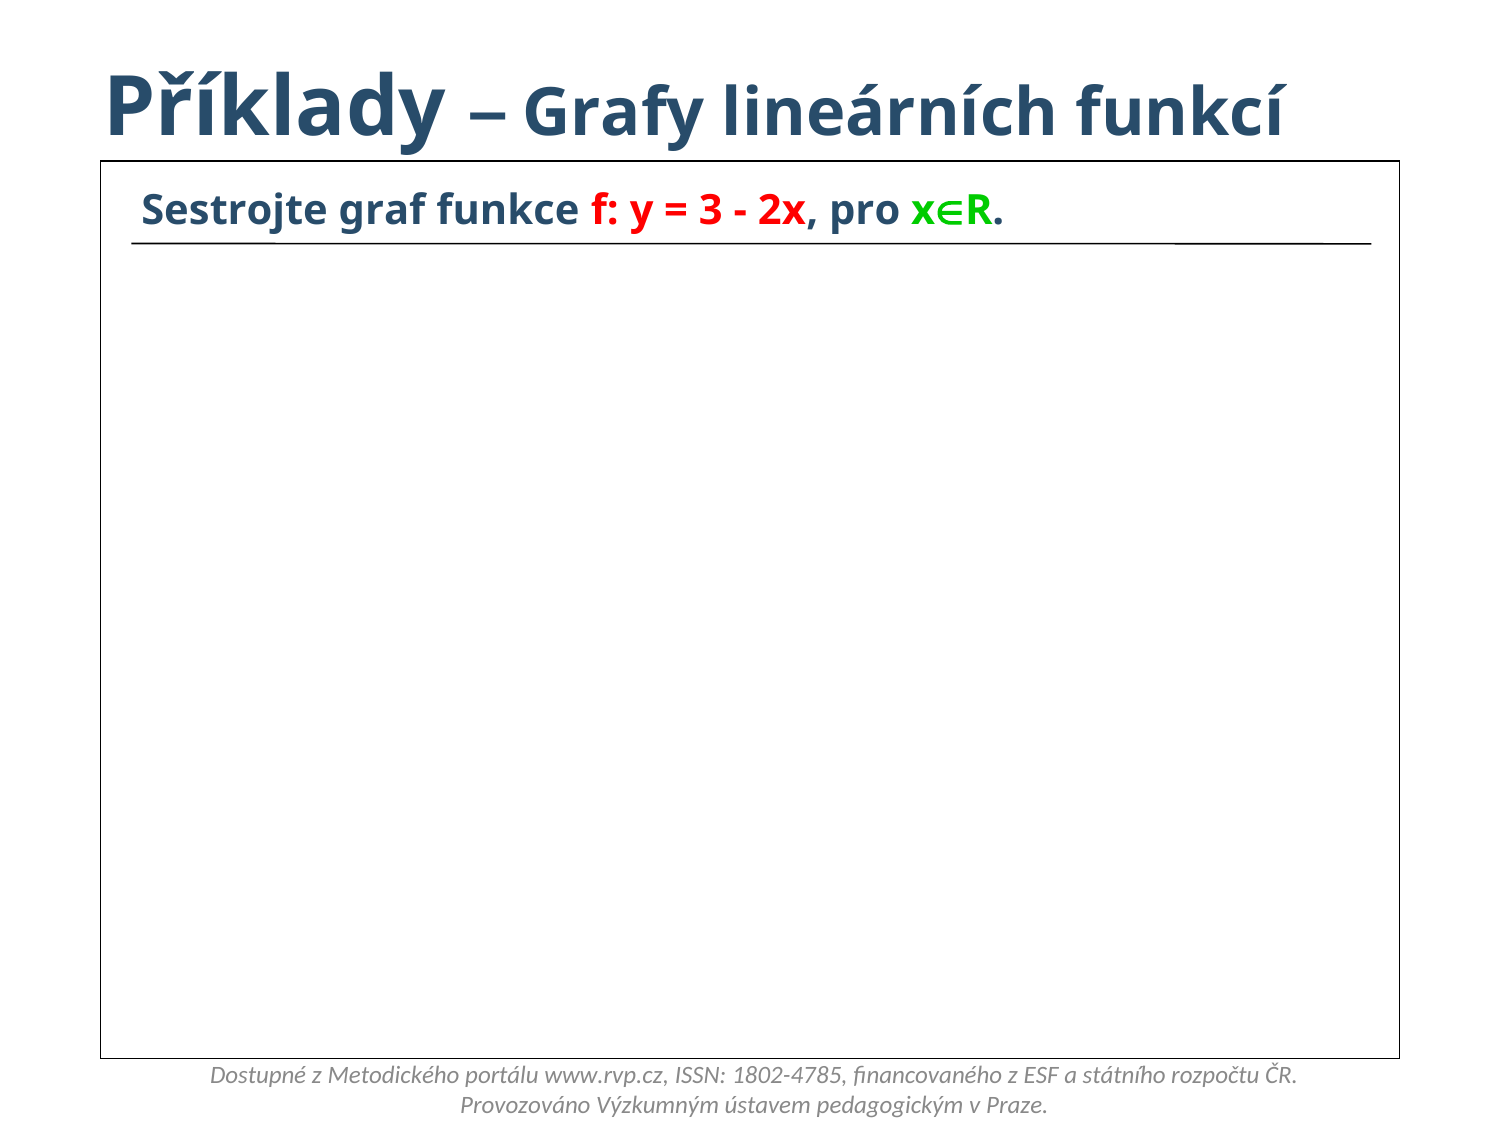

# Příklady – Grafy lineárních funkcí
Sestrojte graf funkce f: y = 3 - 2x, pro xR.